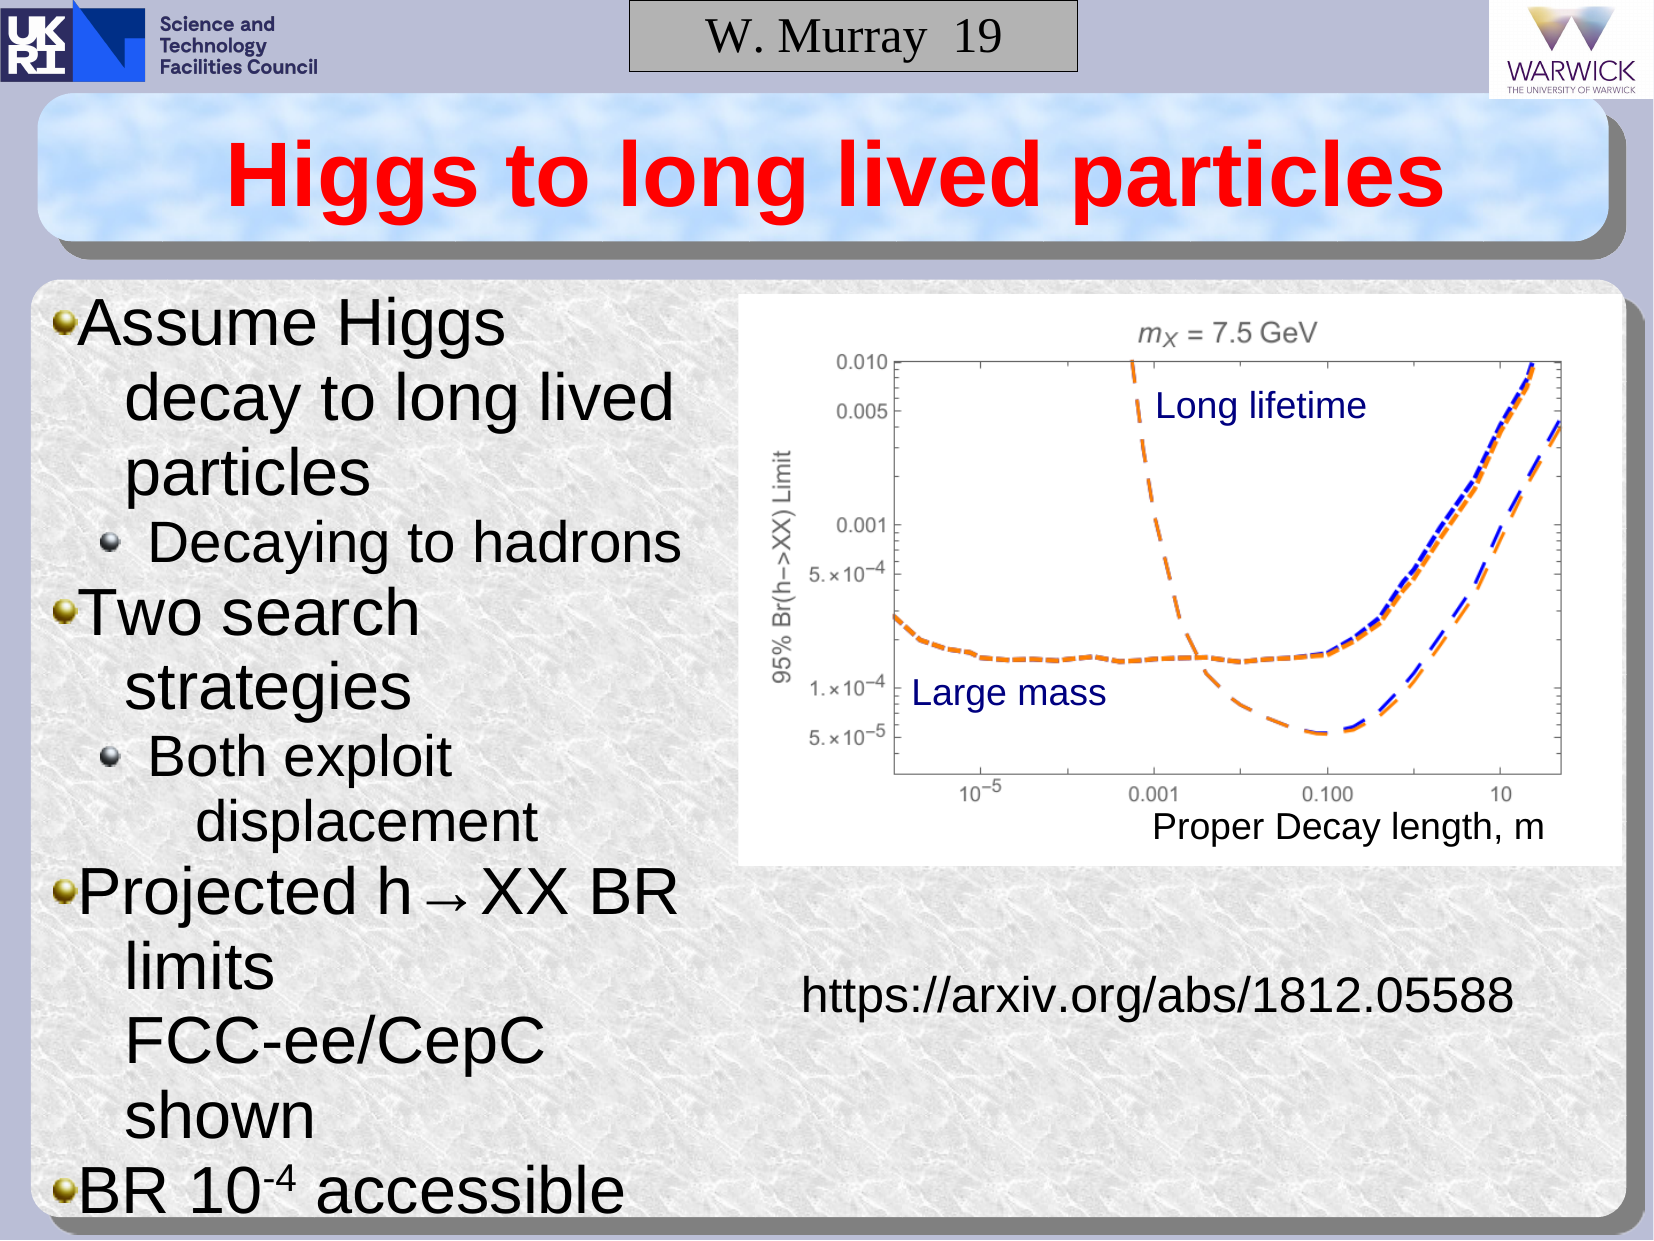

# Higgs to long lived particles
Assume Higgs decay to long lived particles
Decaying to hadrons
Two search strategies
Both exploit displacement
Projected h→XX BR limits FCC-ee/CepC shown
BR 10-4 accessible
Long lifetime
Large mass
Proper Decay length, m
https://arxiv.org/abs/1812.05588